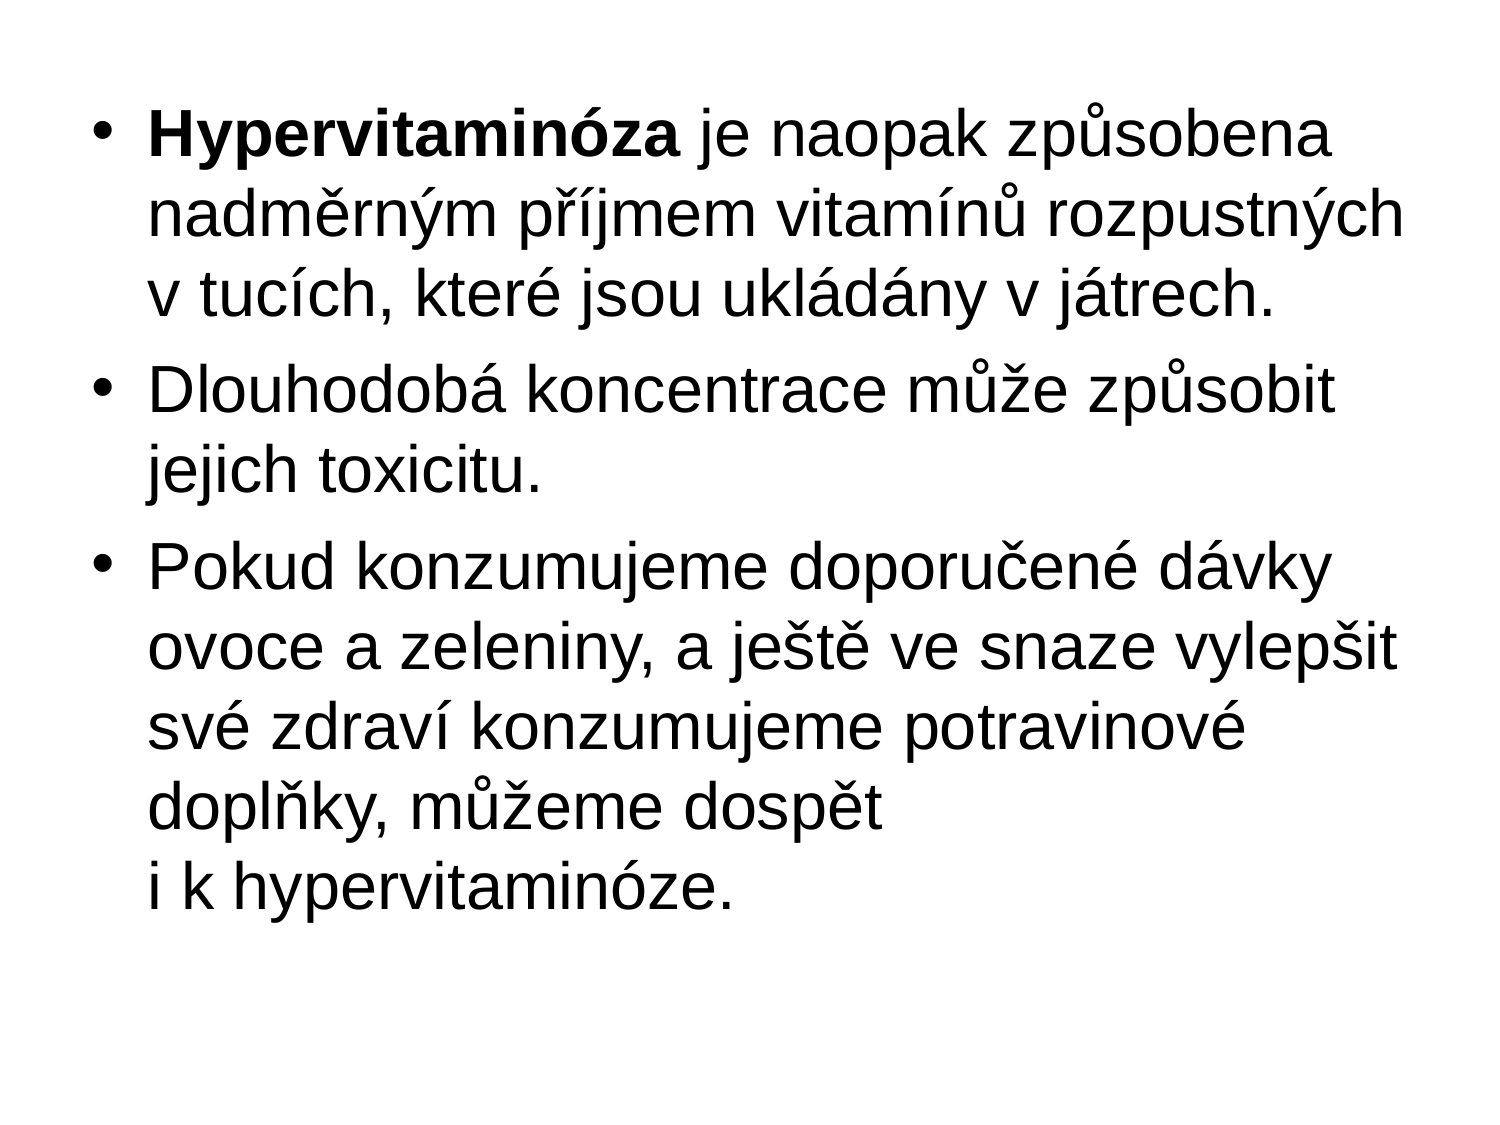

# Hypervitaminóza je naopak způsobena nadměrným příjmem vitamínů rozpustných v tucích, které jsou ukládány v játrech.
Dlouhodobá koncentrace může způsobit jejich toxicitu.
Pokud konzumujeme doporučené dávky ovoce a zeleniny, a ještě ve snaze vylepšit své zdraví konzumujeme potravinové doplňky, můžeme dospět
i k hypervitaminóze.